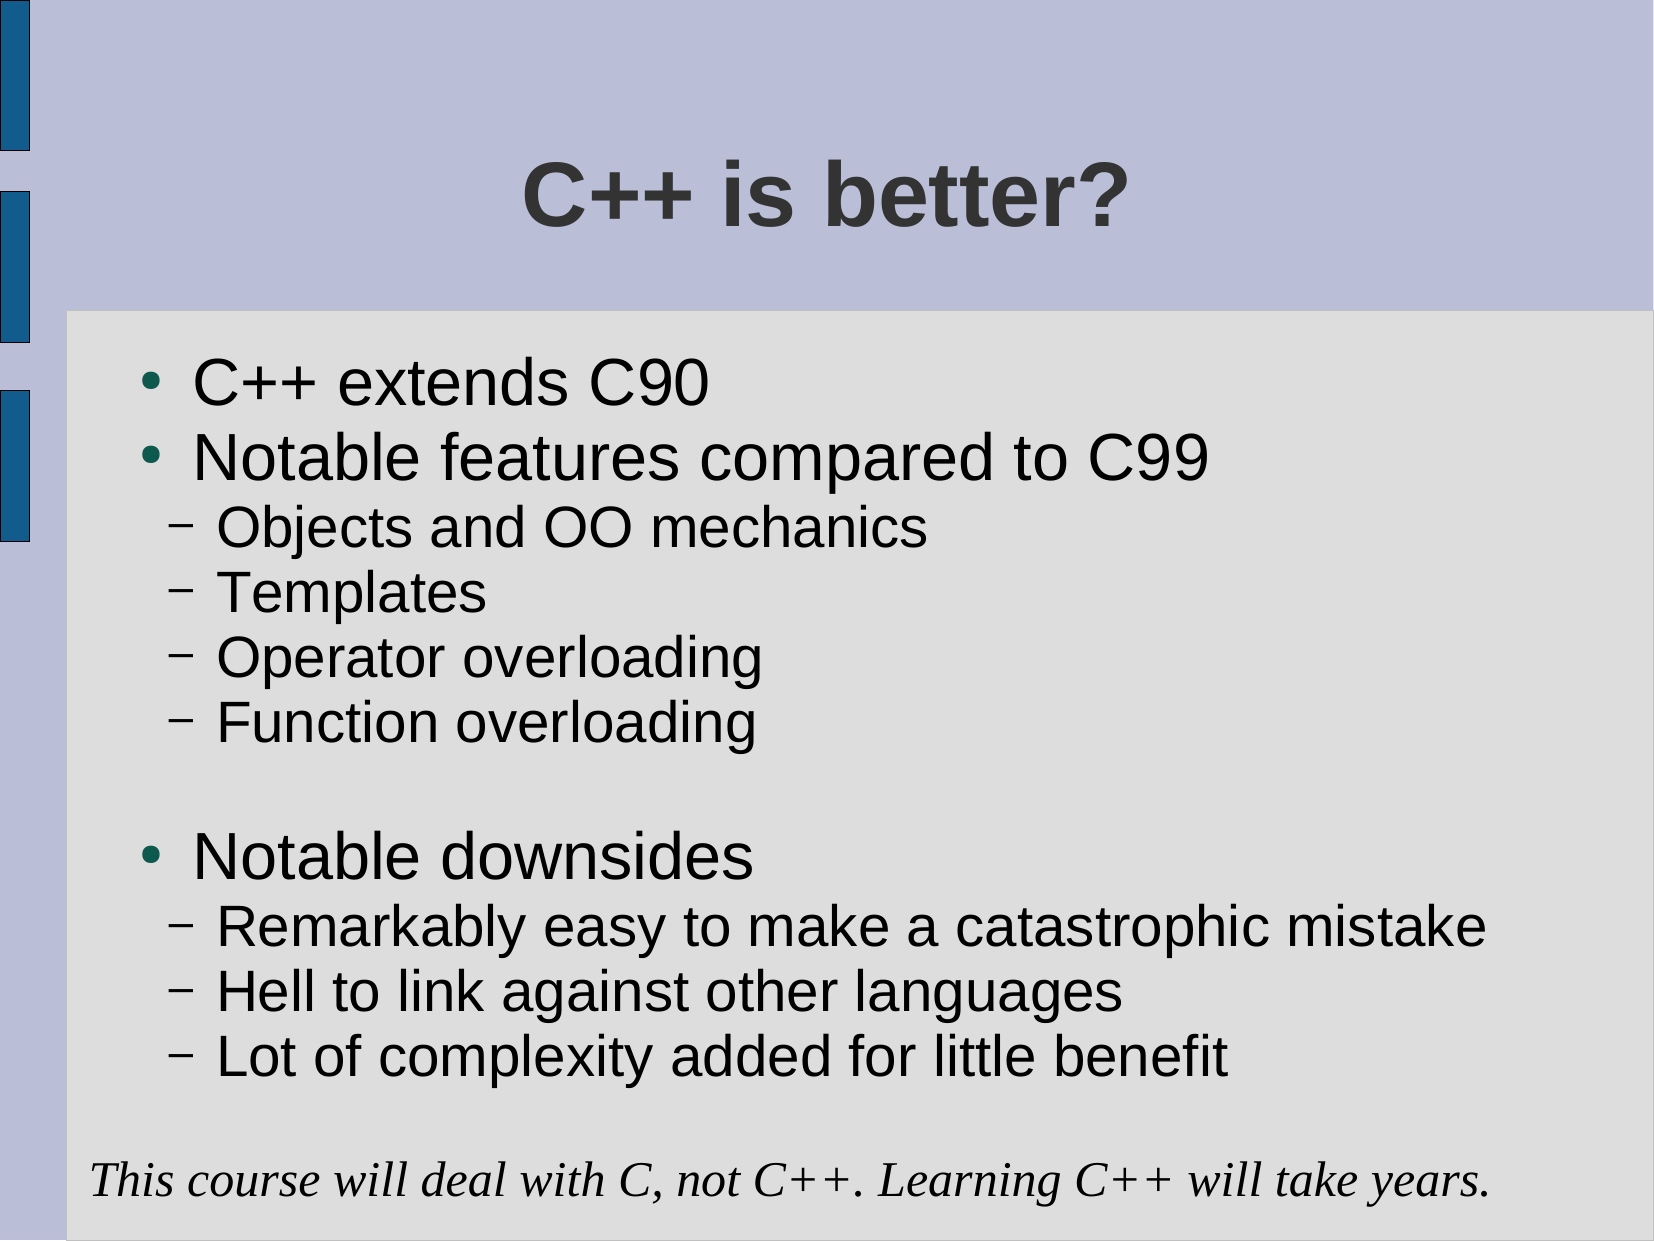

# C++ is better?
C++ extends C90
Notable features compared to C99
Objects and OO mechanics
Templates
Operator overloading
Function overloading
Notable downsides
Remarkably easy to make a catastrophic mistake
Hell to link against other languages
Lot of complexity added for little benefit
This course will deal with C, not C++. Learning C++ will take years.